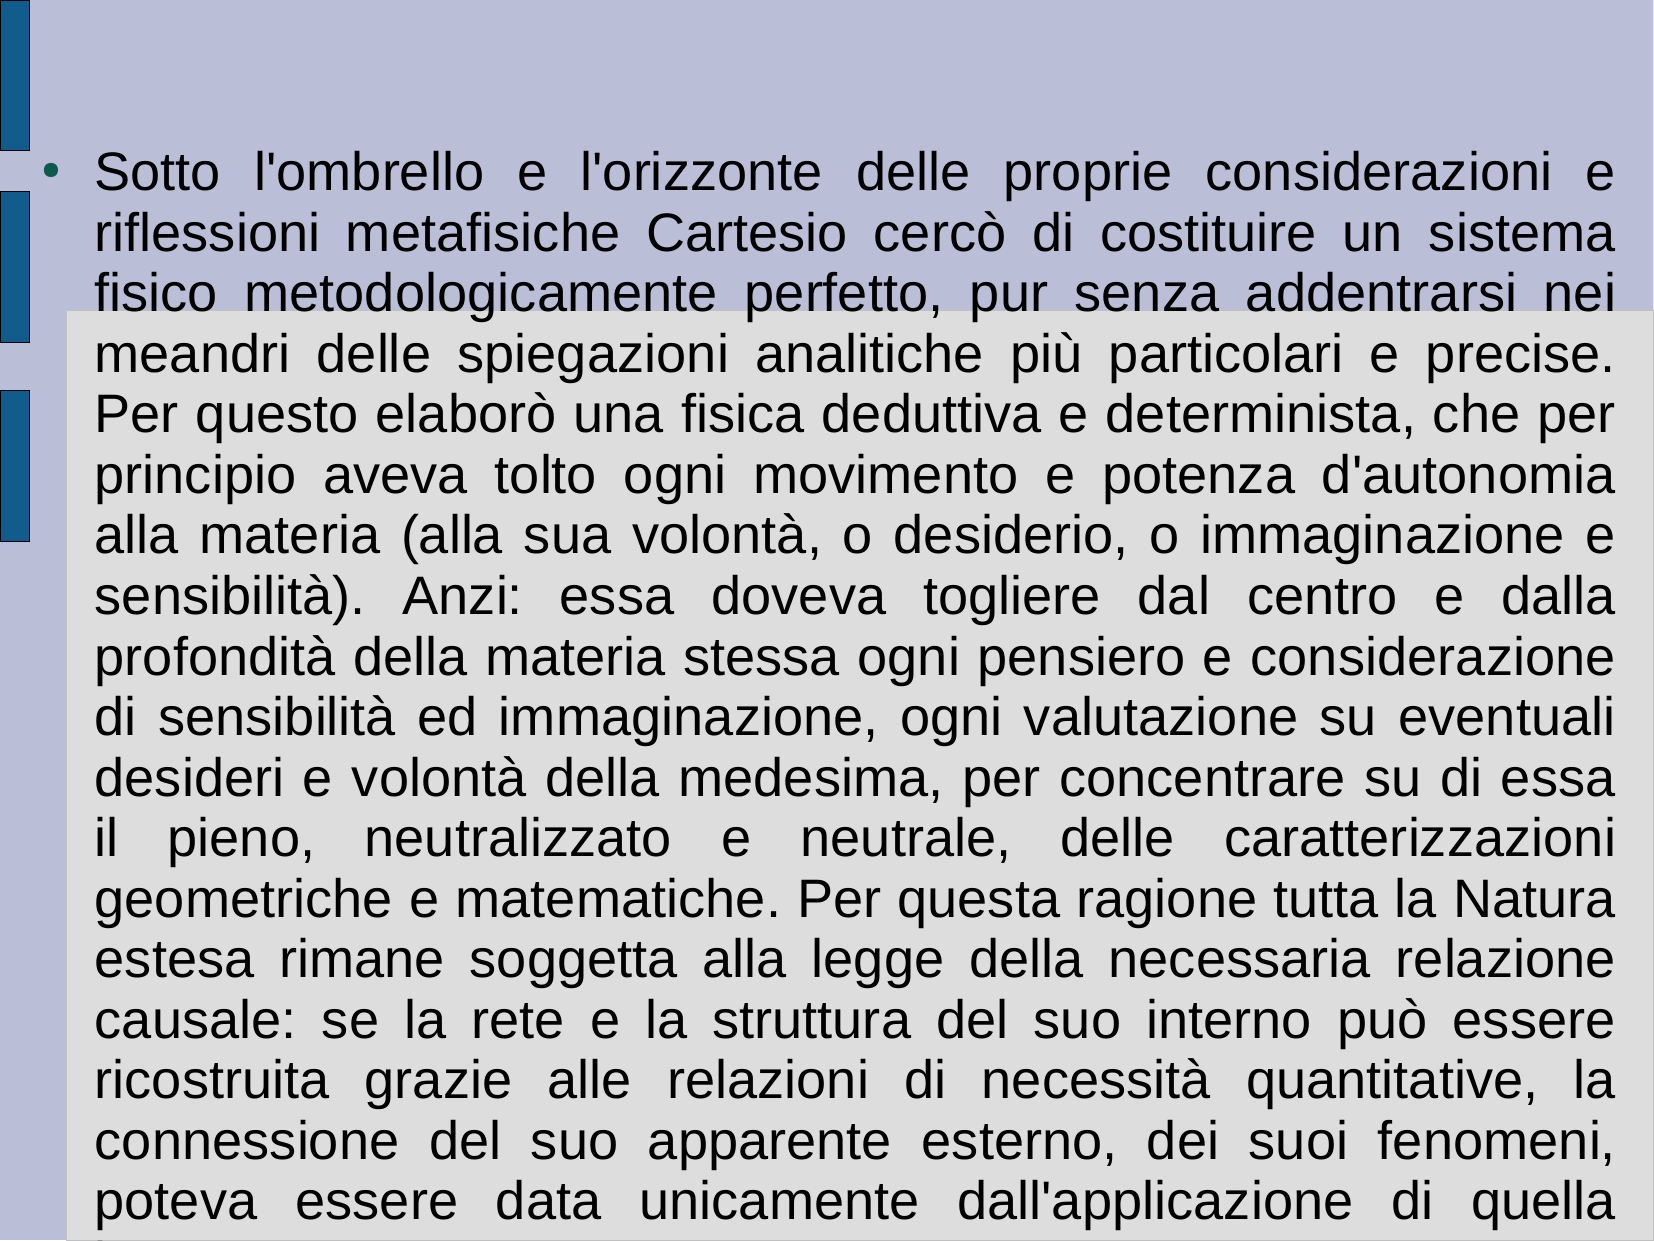

#
Sotto l'ombrello e l'orizzonte delle proprie considerazioni e riflessioni metafisiche Cartesio cercò di costituire un sistema fisico metodologicamente perfetto, pur senza addentrarsi nei meandri delle spiegazioni analitiche più particolari e precise. Per questo elaborò una fisica deduttiva e determinista, che per principio aveva tolto ogni movimento e potenza d'autonomia alla materia (alla sua volontà, o desiderio, o immaginazione e sensibilità). Anzi: essa doveva togliere dal centro e dalla profondità della materia stessa ogni pensiero e considerazione di sensibilità ed immaginazione, ogni valutazione su eventuali desideri e volontà della medesima, per concentrare su di essa il pieno, neutralizzato e neutrale, delle caratterizzazioni geometriche e matematiche. Per questa ragione tutta la Natura estesa rimane soggetta alla legge della necessaria relazione causale: se la rete e la struttura del suo interno può essere ricostruita grazie alle relazioni di necessità quantitative, la connessione del suo apparente esterno, dei suoi fenomeni, poteva essere data unicamente dall'applicazione di quella legge.